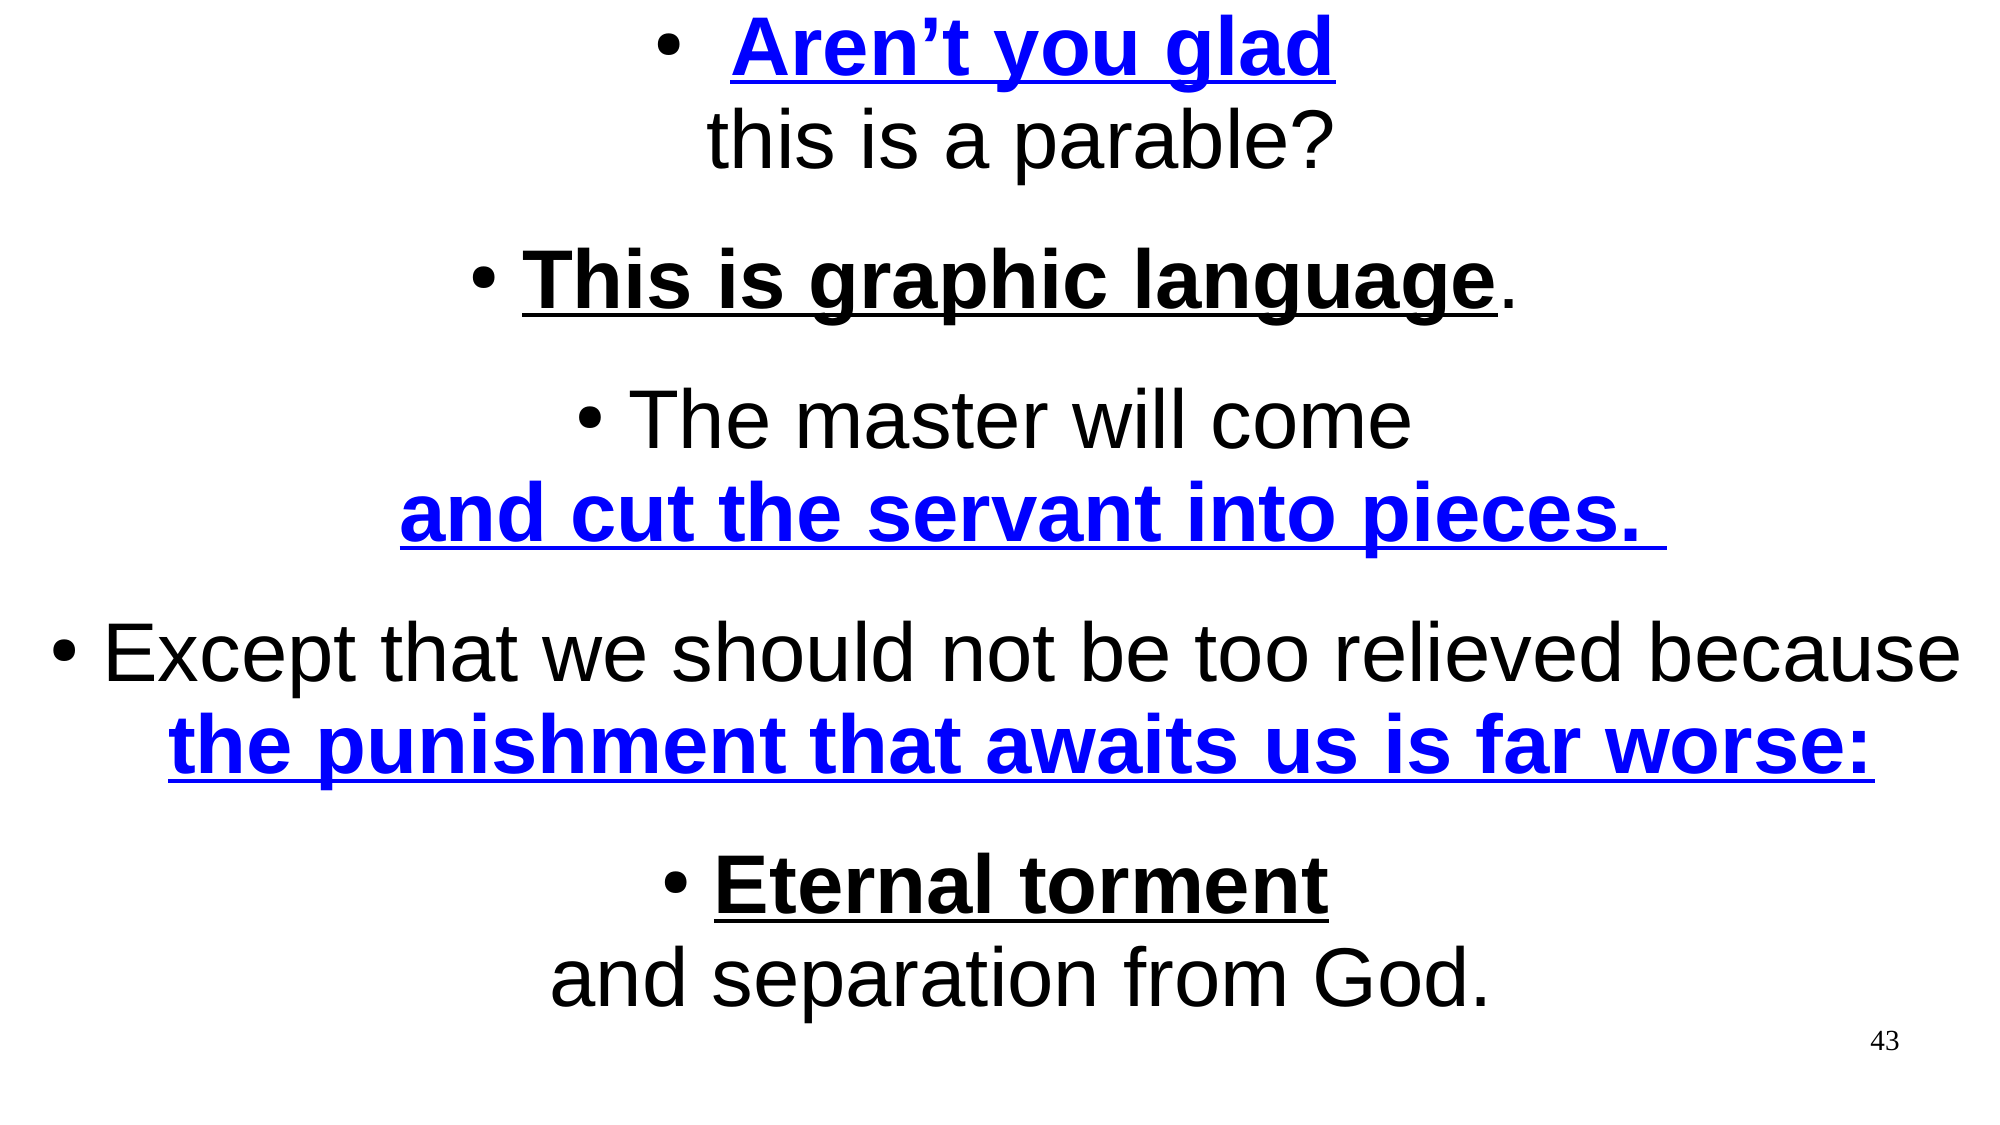

# Aren’t you glad this is a parable?
This is graphic language.
The master will come
and cut the servant into pieces.
Except that we should not be too relieved because the punishment that awaits us is far worse:
Eternal torment
and separation from God.
43